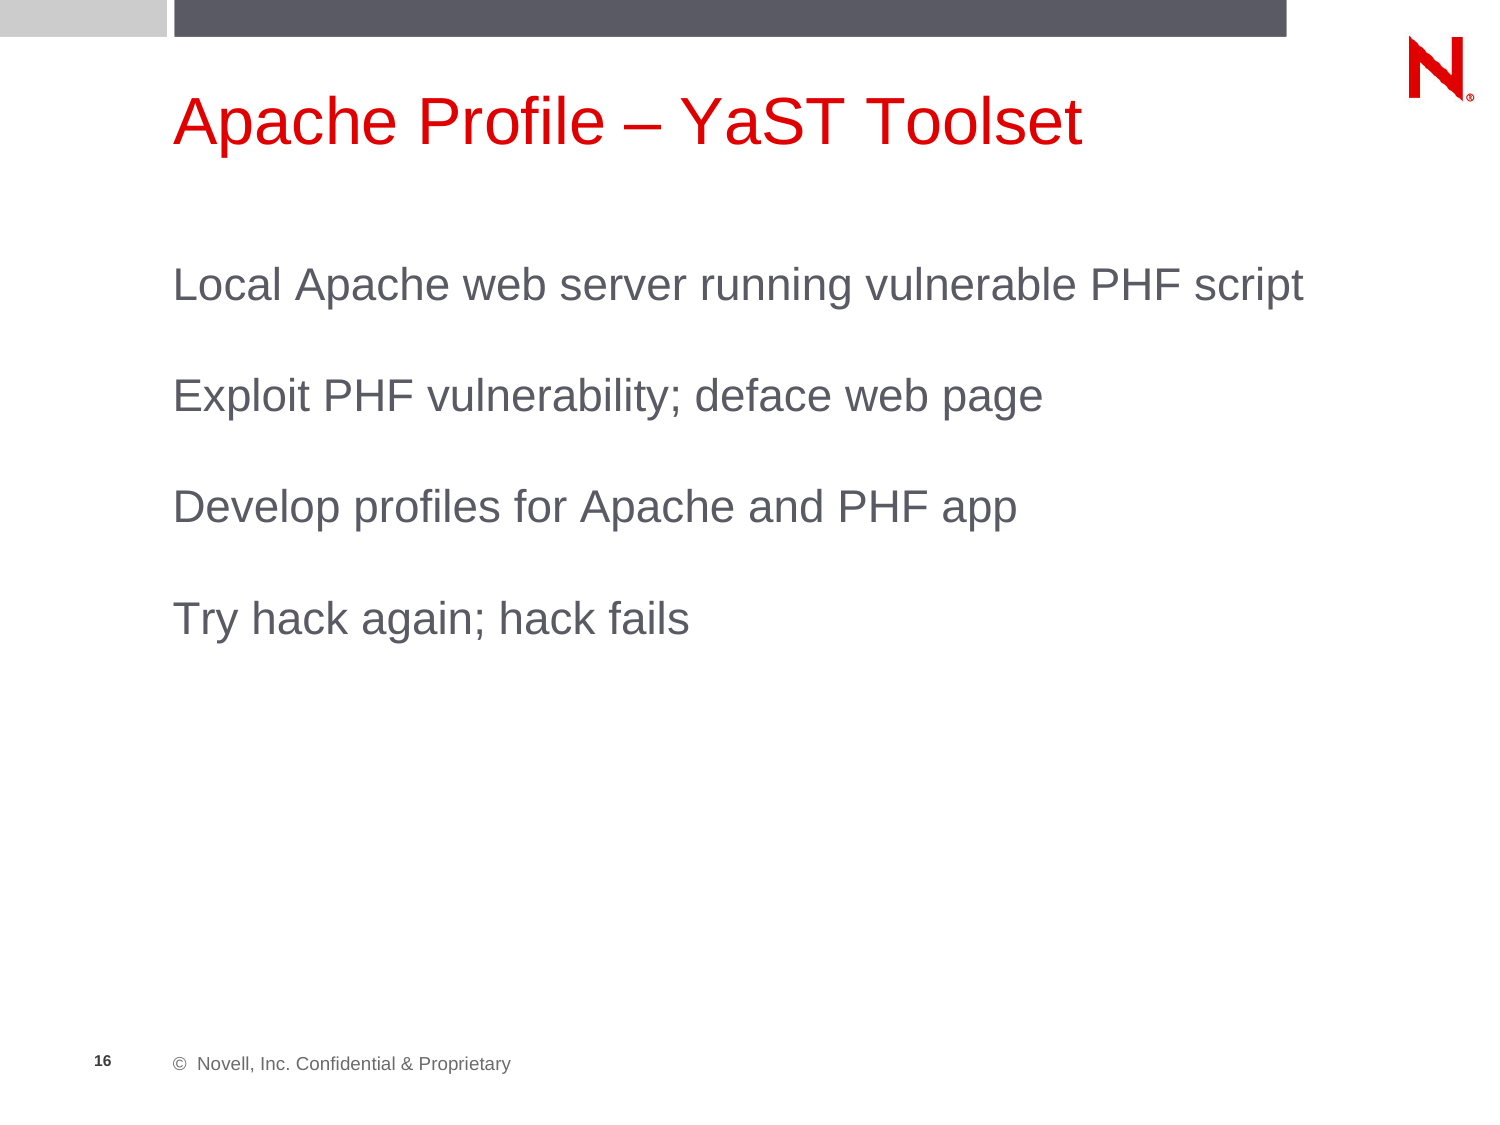

# Apache Profile – YaST Toolset
Local Apache web server running vulnerable PHF script
Exploit PHF vulnerability; deface web page
Develop profiles for Apache and PHF app
Try hack again; hack fails